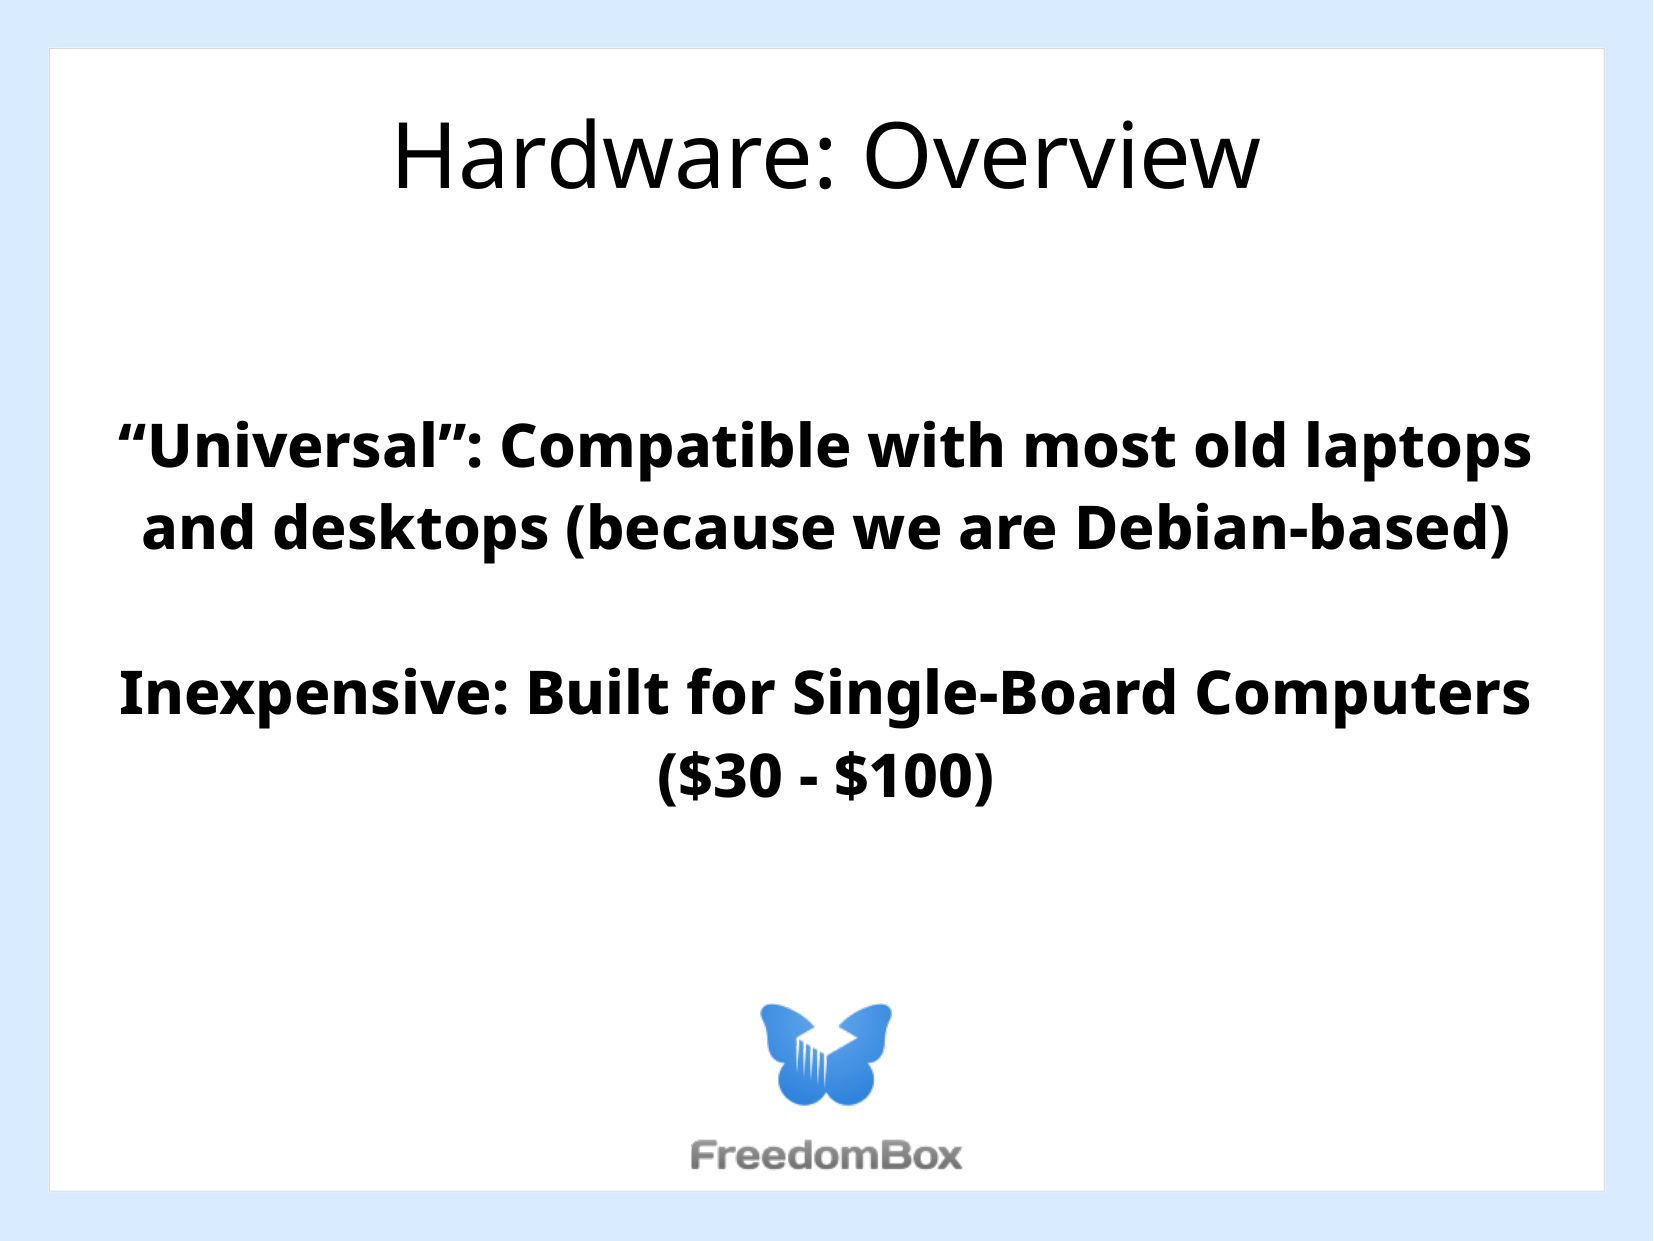

# Hardware: Overview
“Universal”: Compatible with most old laptops and desktops (because we are Debian-based)
Inexpensive: Built for Single-Board Computers ($30 - $100)